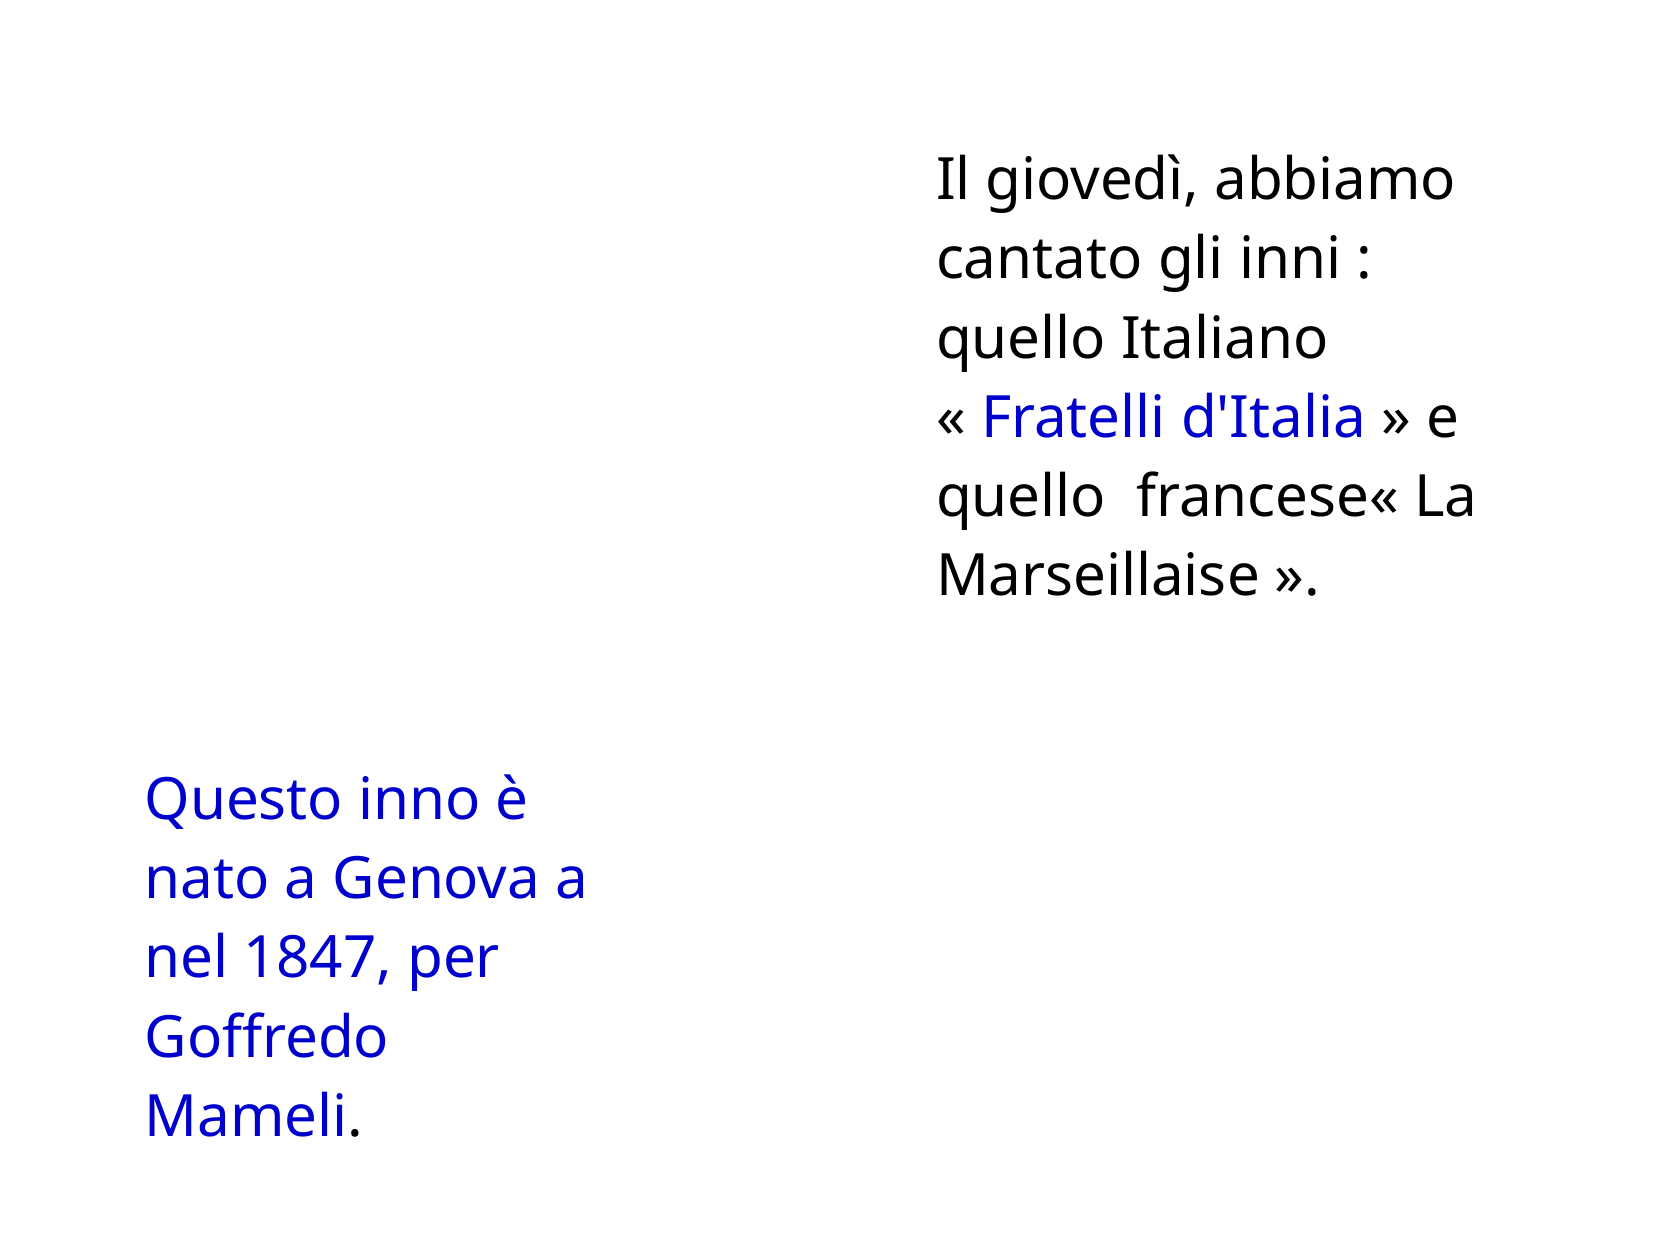

Il giovedì, abbiamo cantato gli inni : quello Italiano « Fratelli d'Italia » e quello francese« La Marseillaise ».
Questo inno è nato a Genova a nel 1847, per Goffredo Mameli.